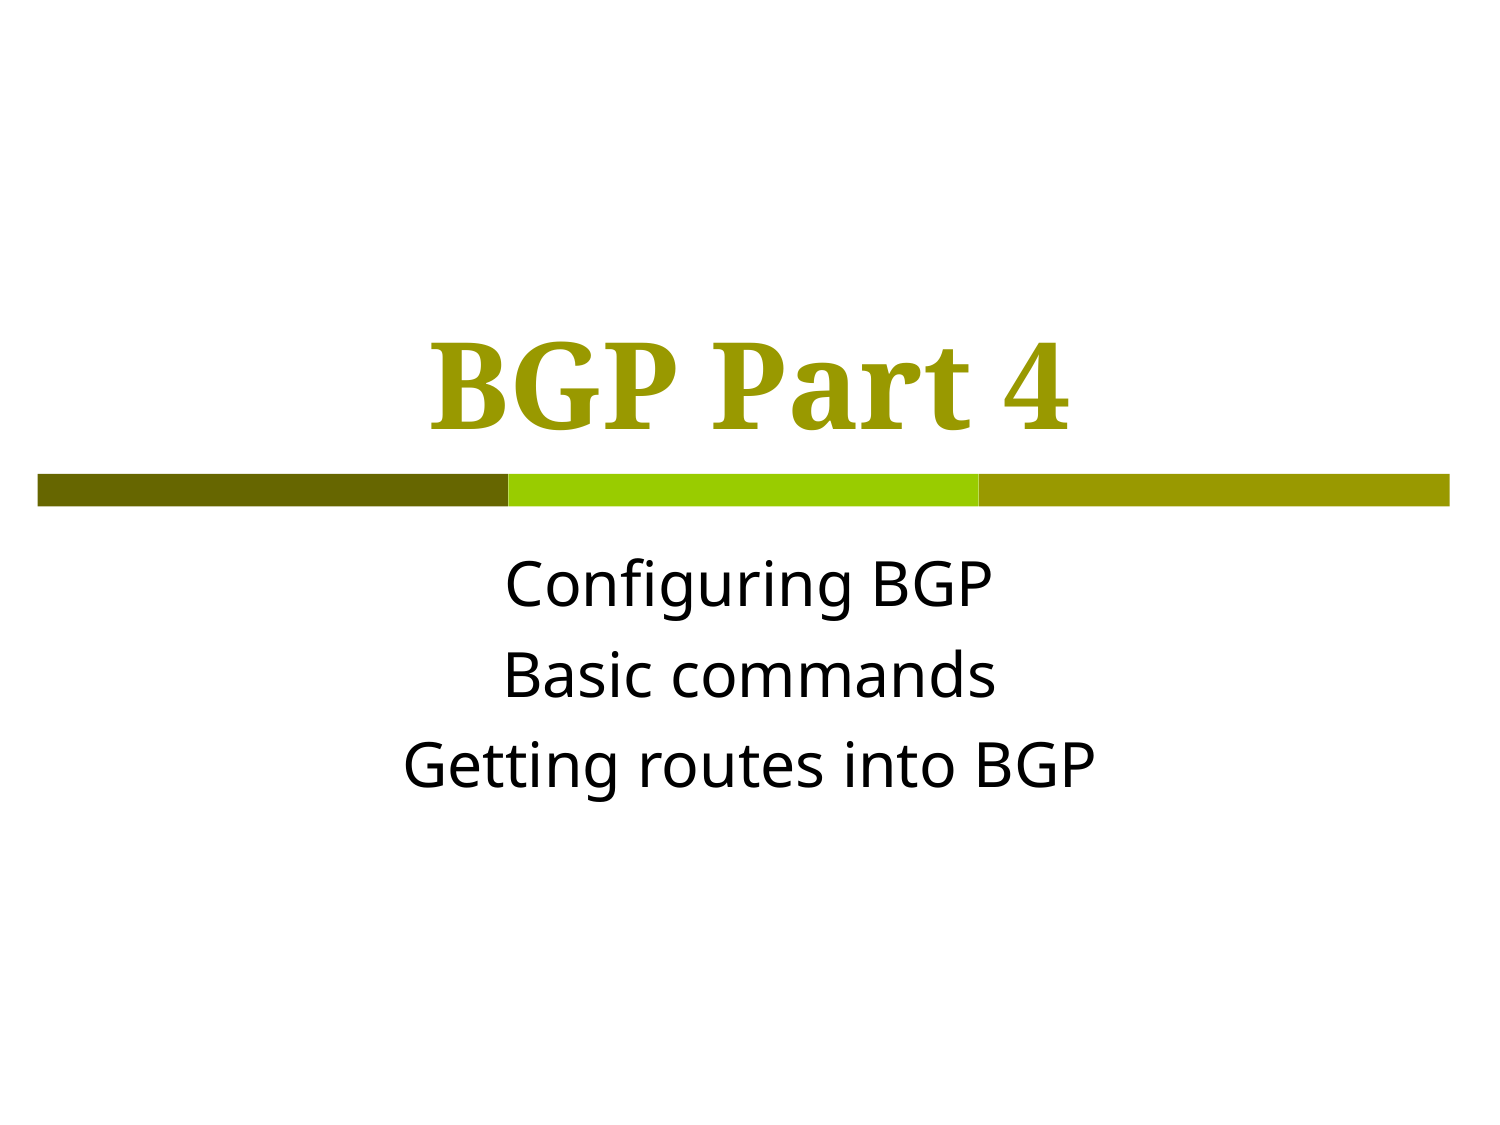

# BGP Part 4
Configuring BGP
Basic commands
Getting routes into BGP